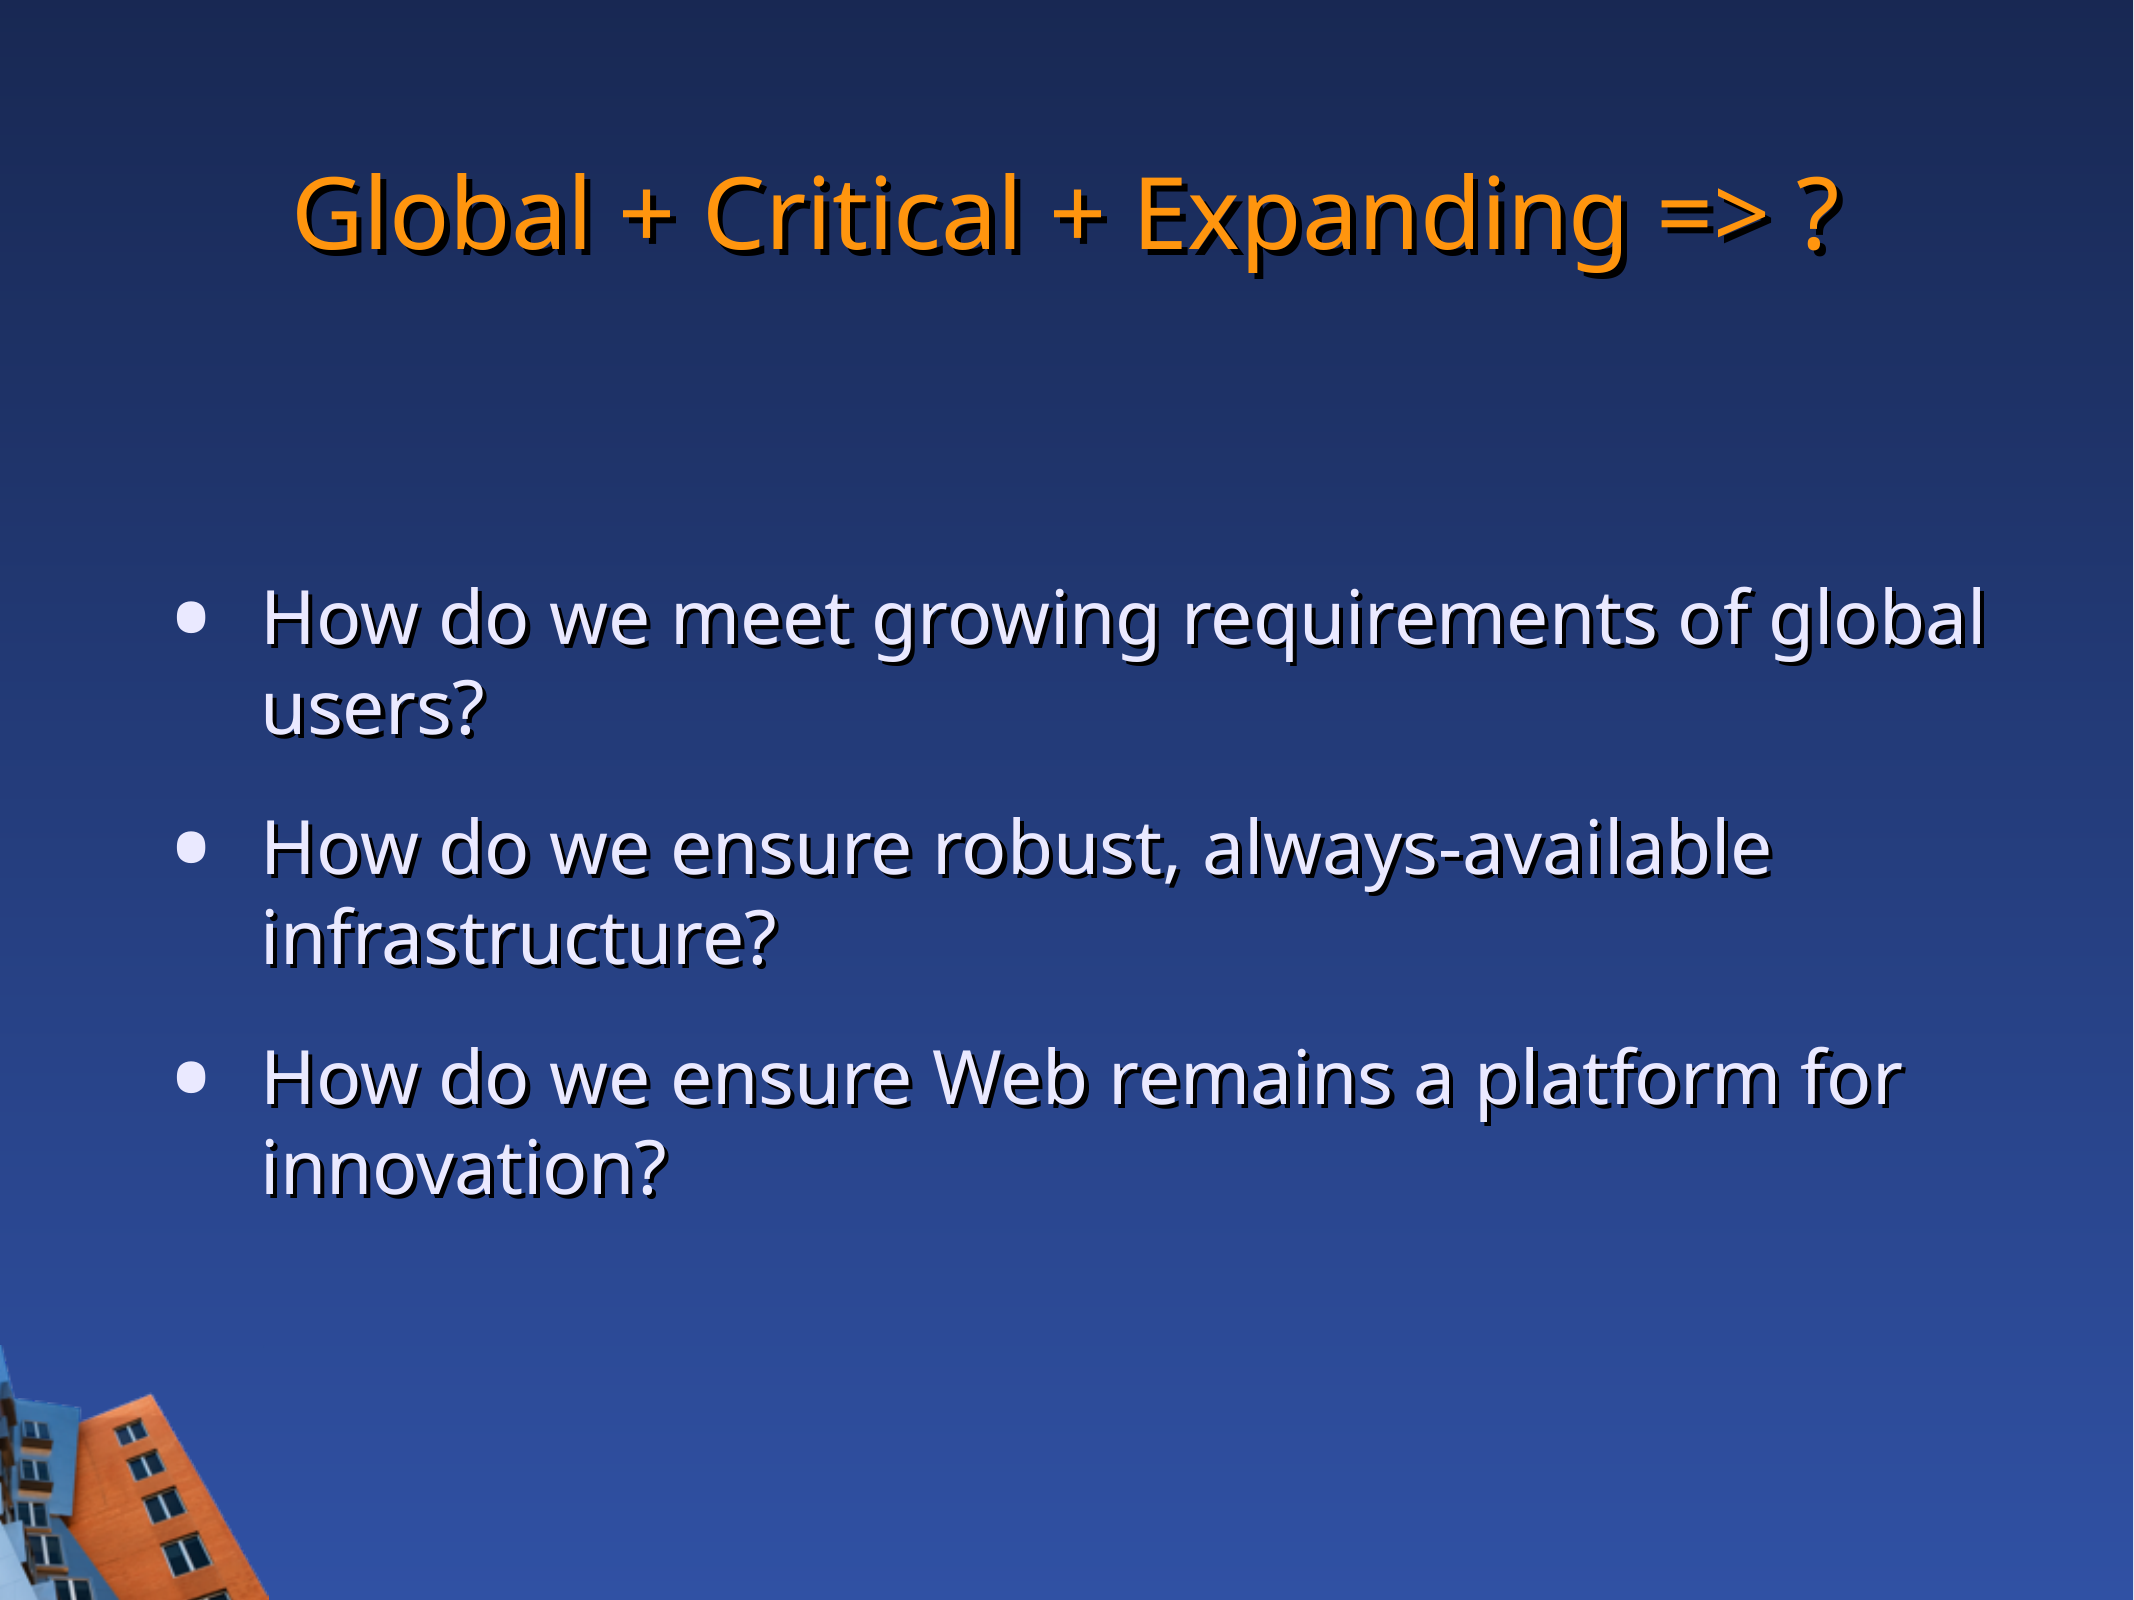

# Global + Critical + Expanding => ?
How do we meet growing requirements of global users?
How do we ensure robust, always-available infrastructure?
How do we ensure Web remains a platform for innovation?